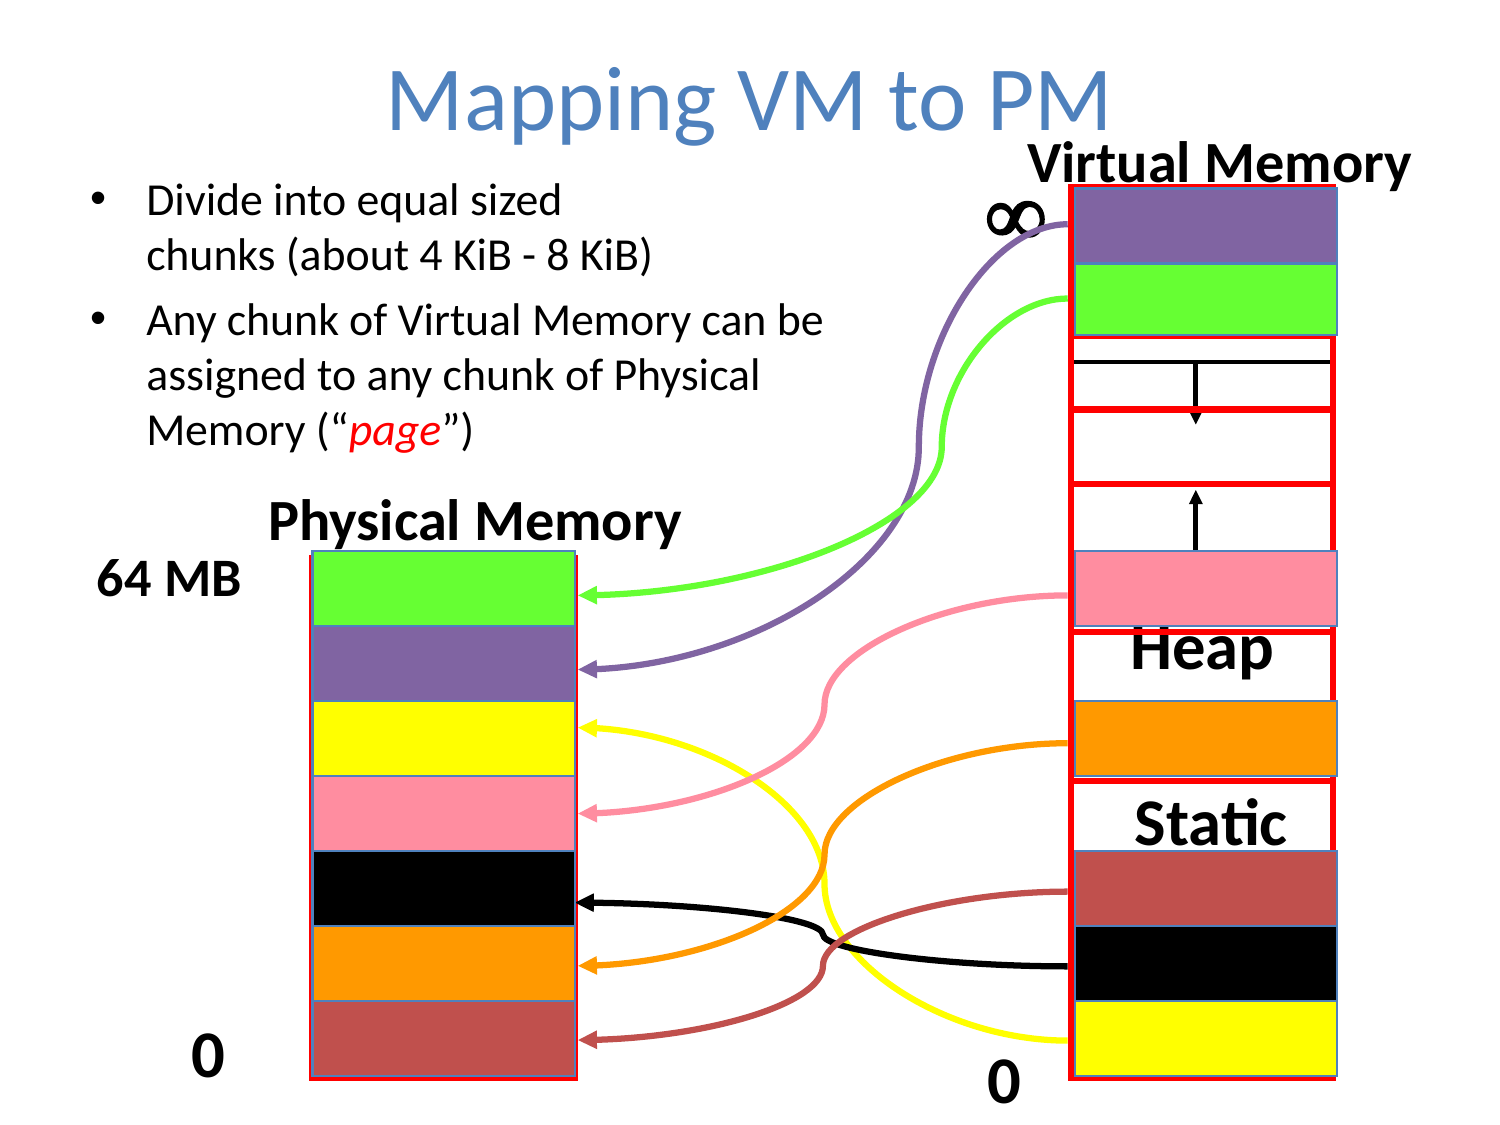

Mapping VM to PM
Virtual Memory
¥
# Divide into equal sized chunks (about 4 KiB - 8 KiB)
Any chunk of Virtual Memory can be assigned to any chunk of Physical Memory (“page”)
Stack
Physical Memory
Heap
64 MB
Static
Code
0
0